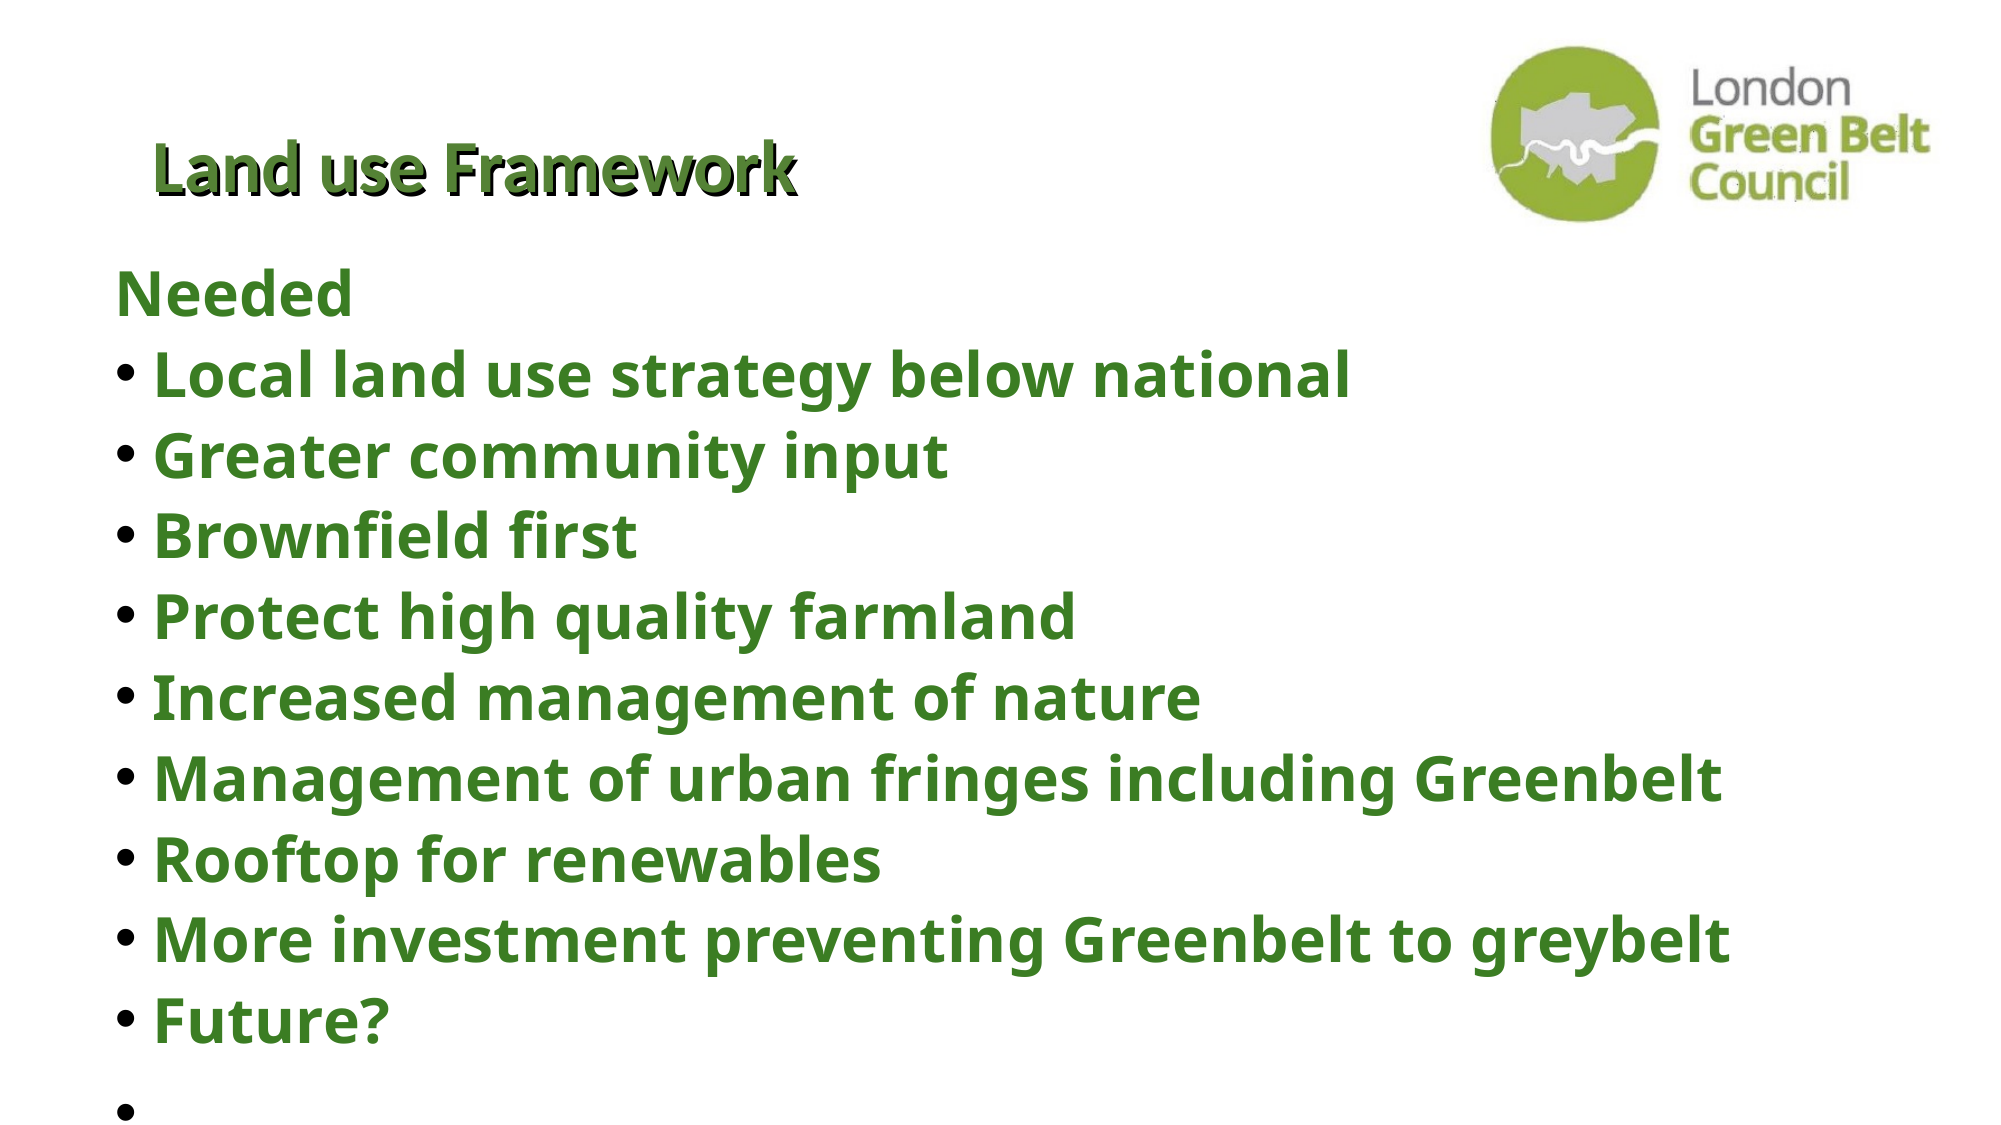

# Land use Framework
Needed
Local land use strategy below national
Greater community input
Brownfield first
Protect high quality farmland
Increased management of nature
Management of urban fringes including Greenbelt
Rooftop for renewables
More investment preventing Greenbelt to greybelt
Future?